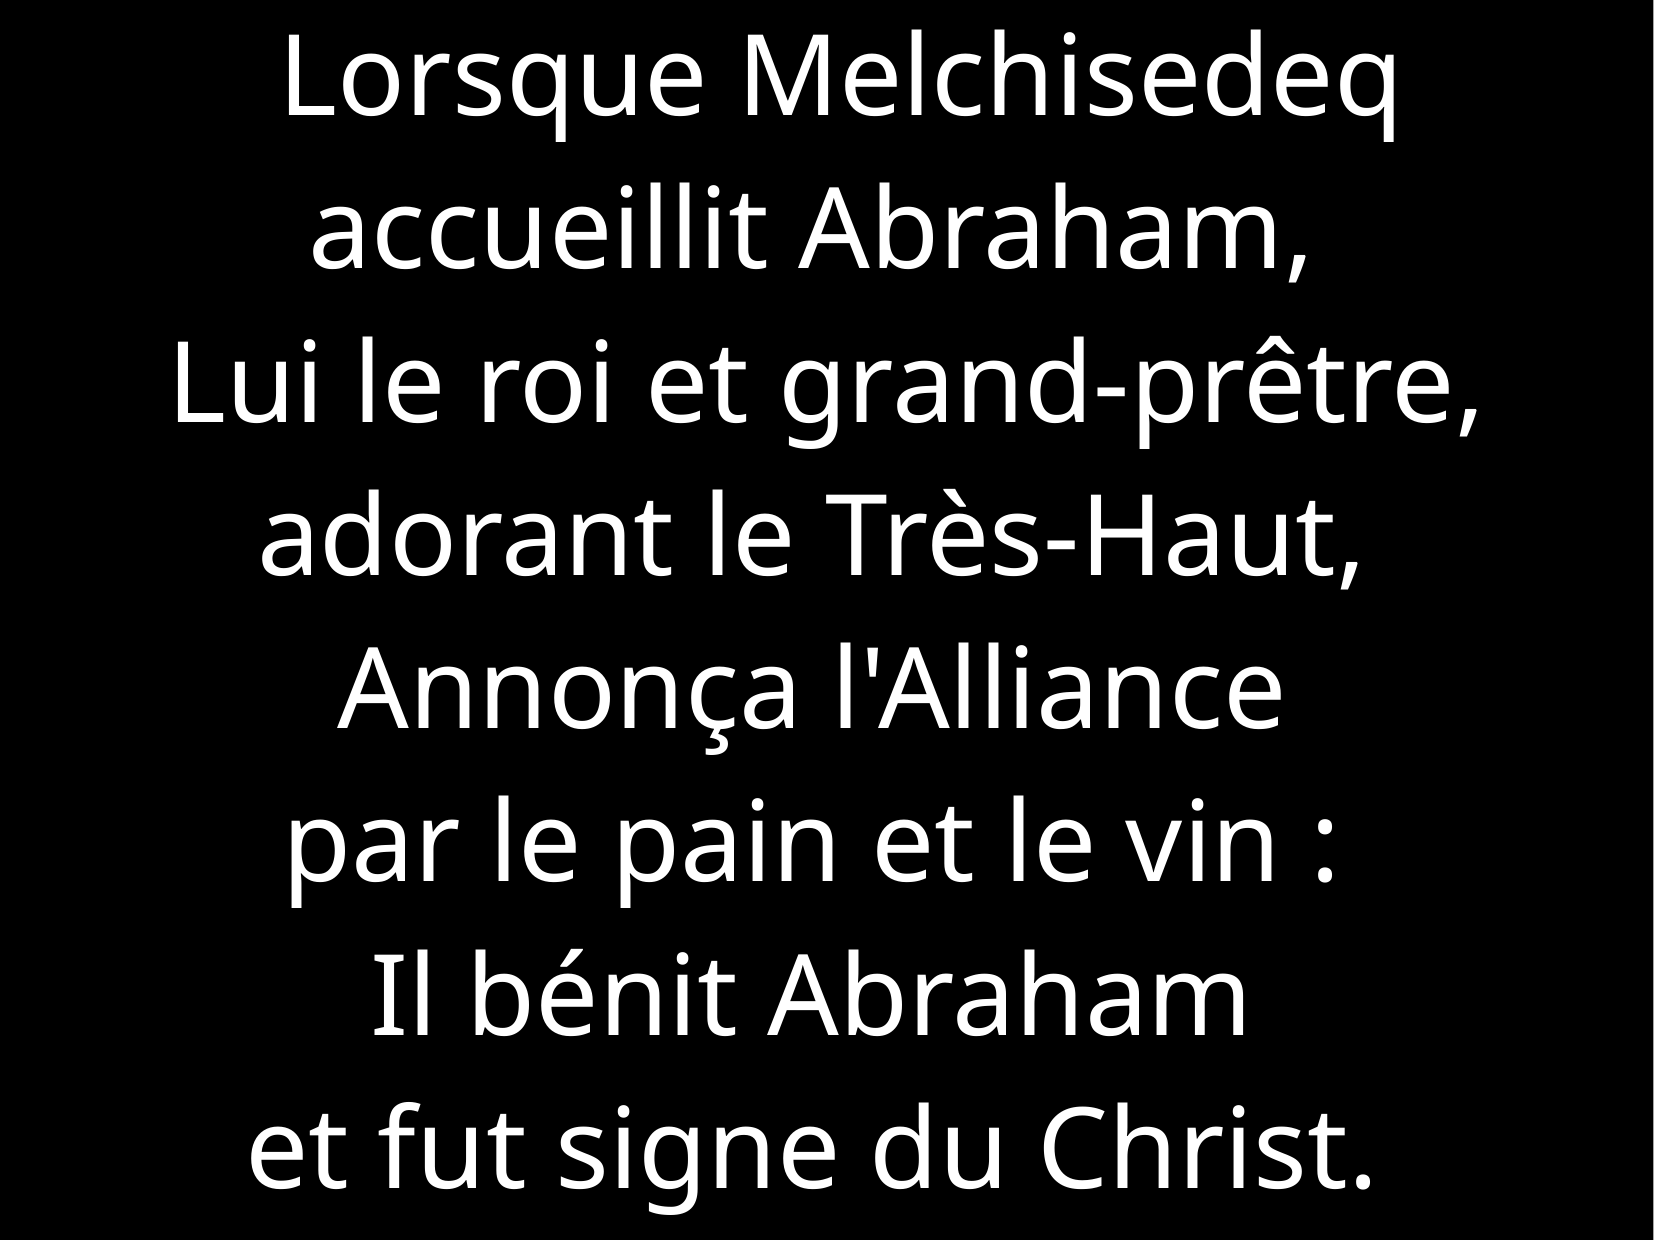

# Lorsque Melchisedeq accueillit Abraham,
Lui le roi et grand-prêtre, adorant le Très-Haut,
Annonça l'Alliance
par le pain et le vin :
Il bénit Abraham
et fut signe du Christ.